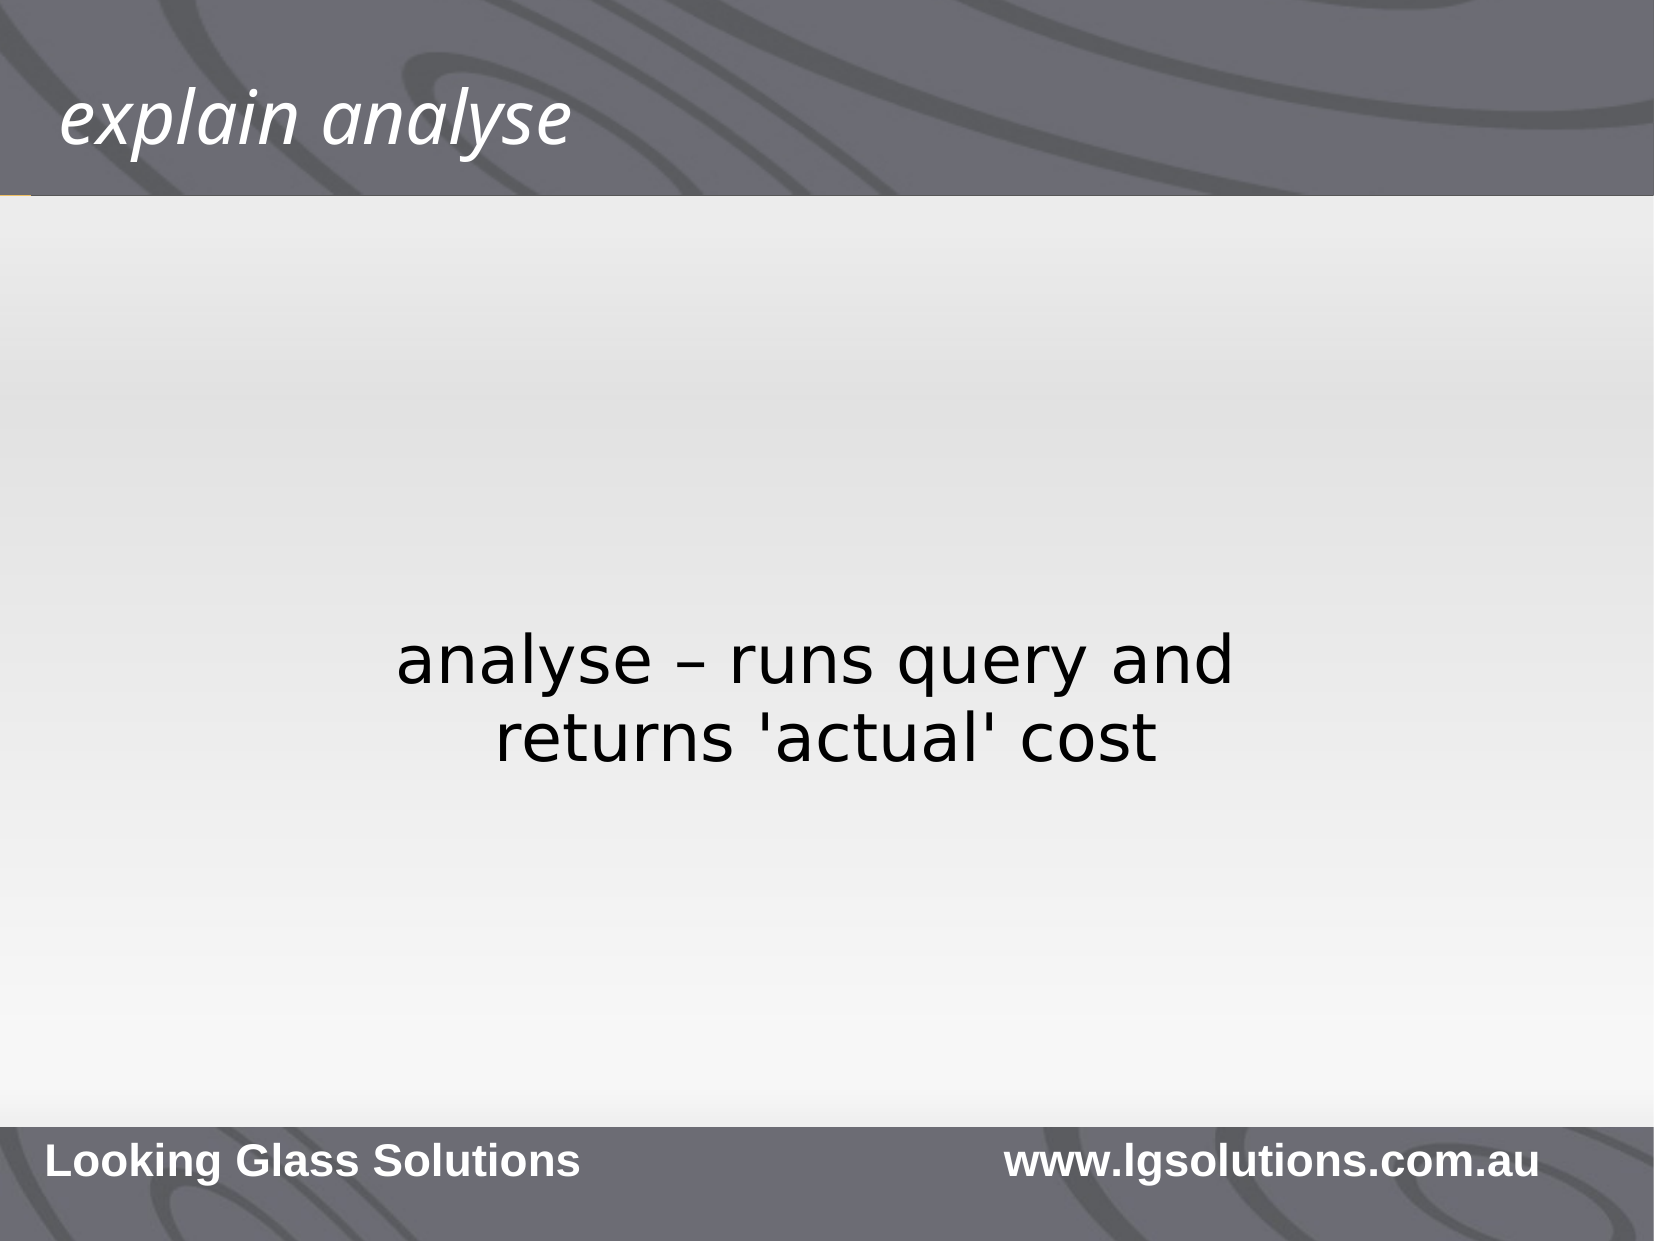

# explain analyse
analyse – runs query and
returns 'actual' cost